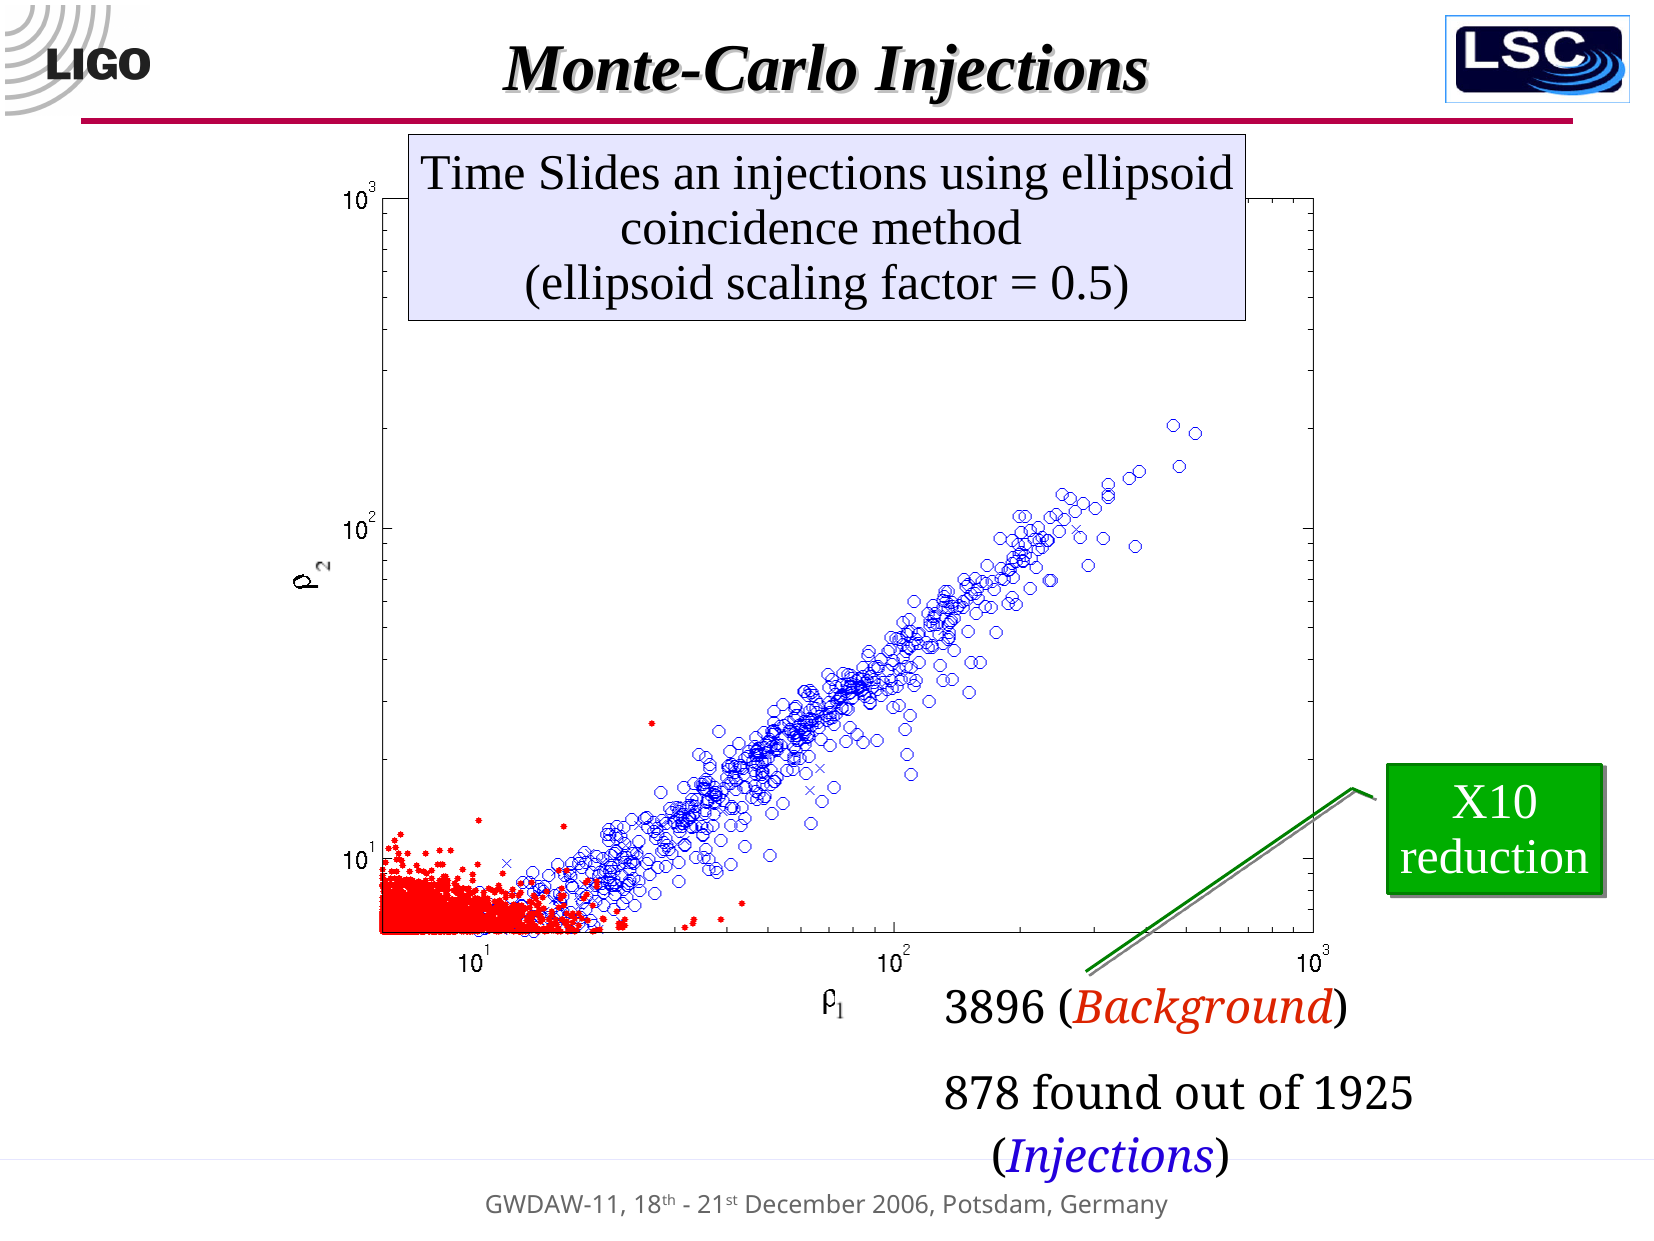

# Monte-Carlo Injections
Time Slides an injections using ellipsoid
coincidence method
(ellipsoid scaling factor = 0.5)
X10
reduction
3896 (Background)
878 found out of 1925 (Injections)